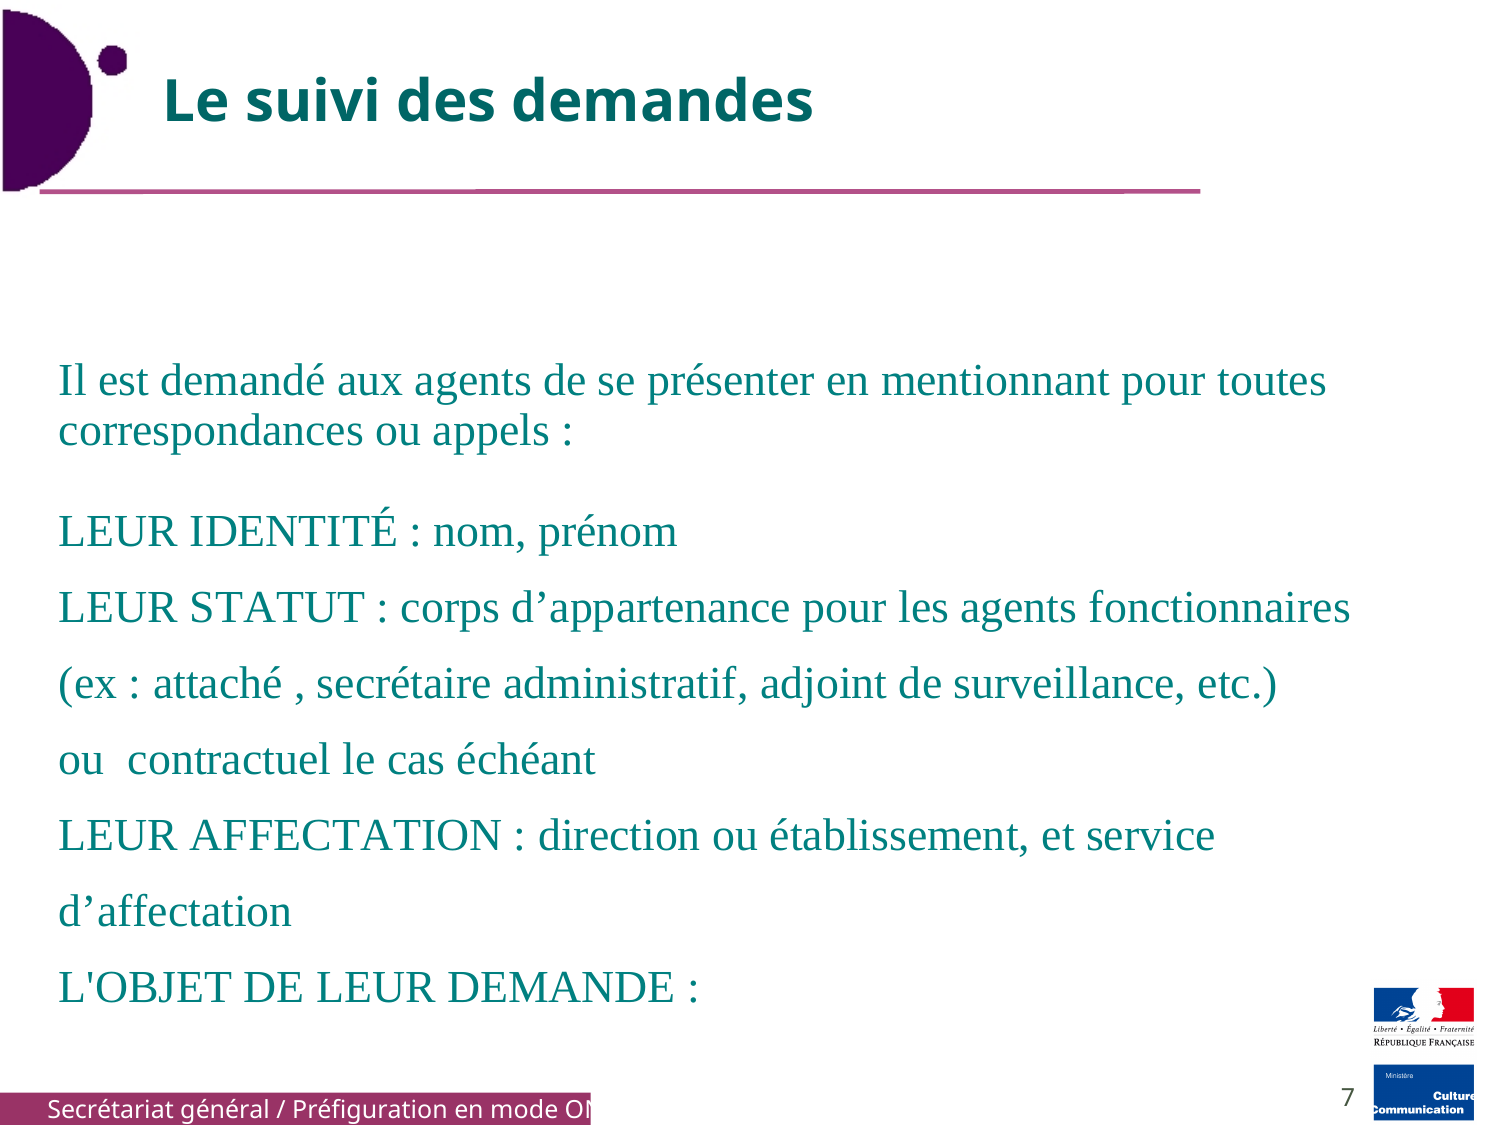

# Le suivi des demandes
Il est demandé aux agents de se présenter en mentionnant pour toutes correspondances ou appels :
LEUR IDENTITÉ : nom, prénom
LEUR STATUT : corps d’appartenance pour les agents fonctionnaires
(ex : attaché , secrétaire administratif, adjoint de surveillance, etc.)
ou contractuel le cas échéant
LEUR AFFECTATION : direction ou établissement, et service d’affectation
L'OBJET DE LEUR DEMANDE :
7